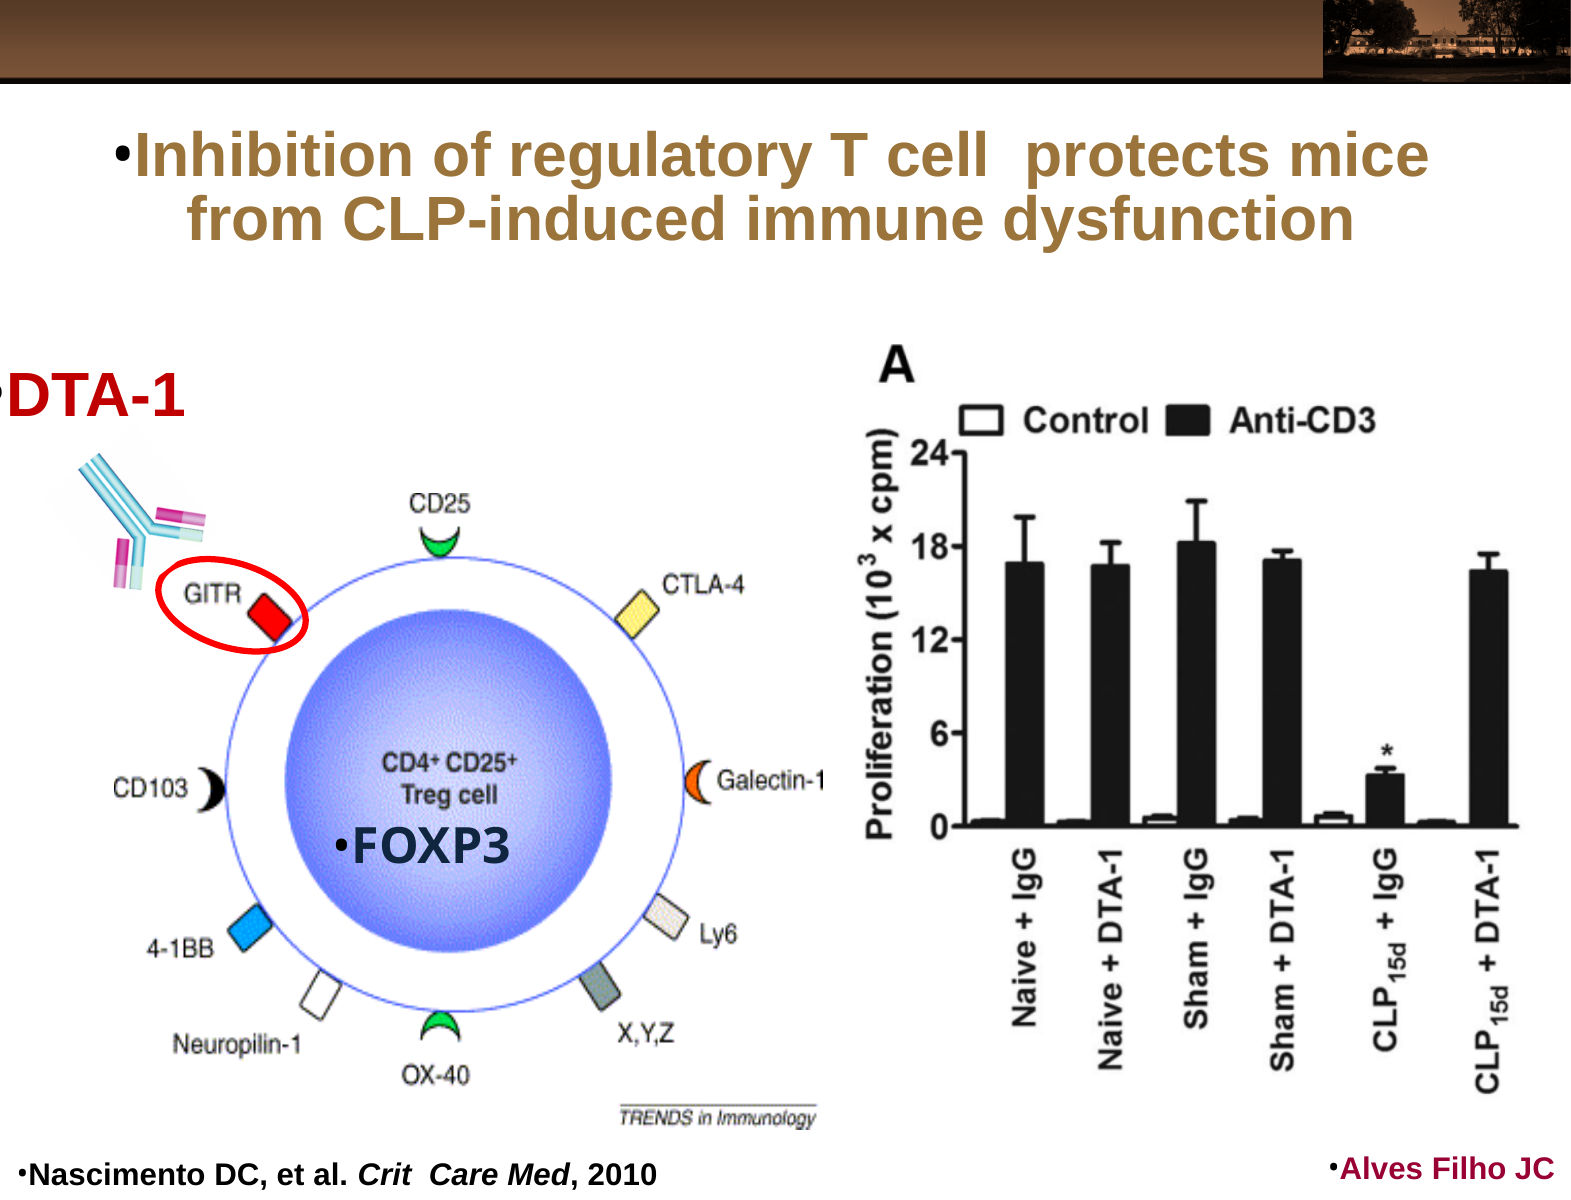

Inhibition of regulatory T cell protects mice from CLP-induced immune dysfunction
DTA-1
FOXP3
Alves Filho JC
Nascimento DC, et al. Crit Care Med, 2010